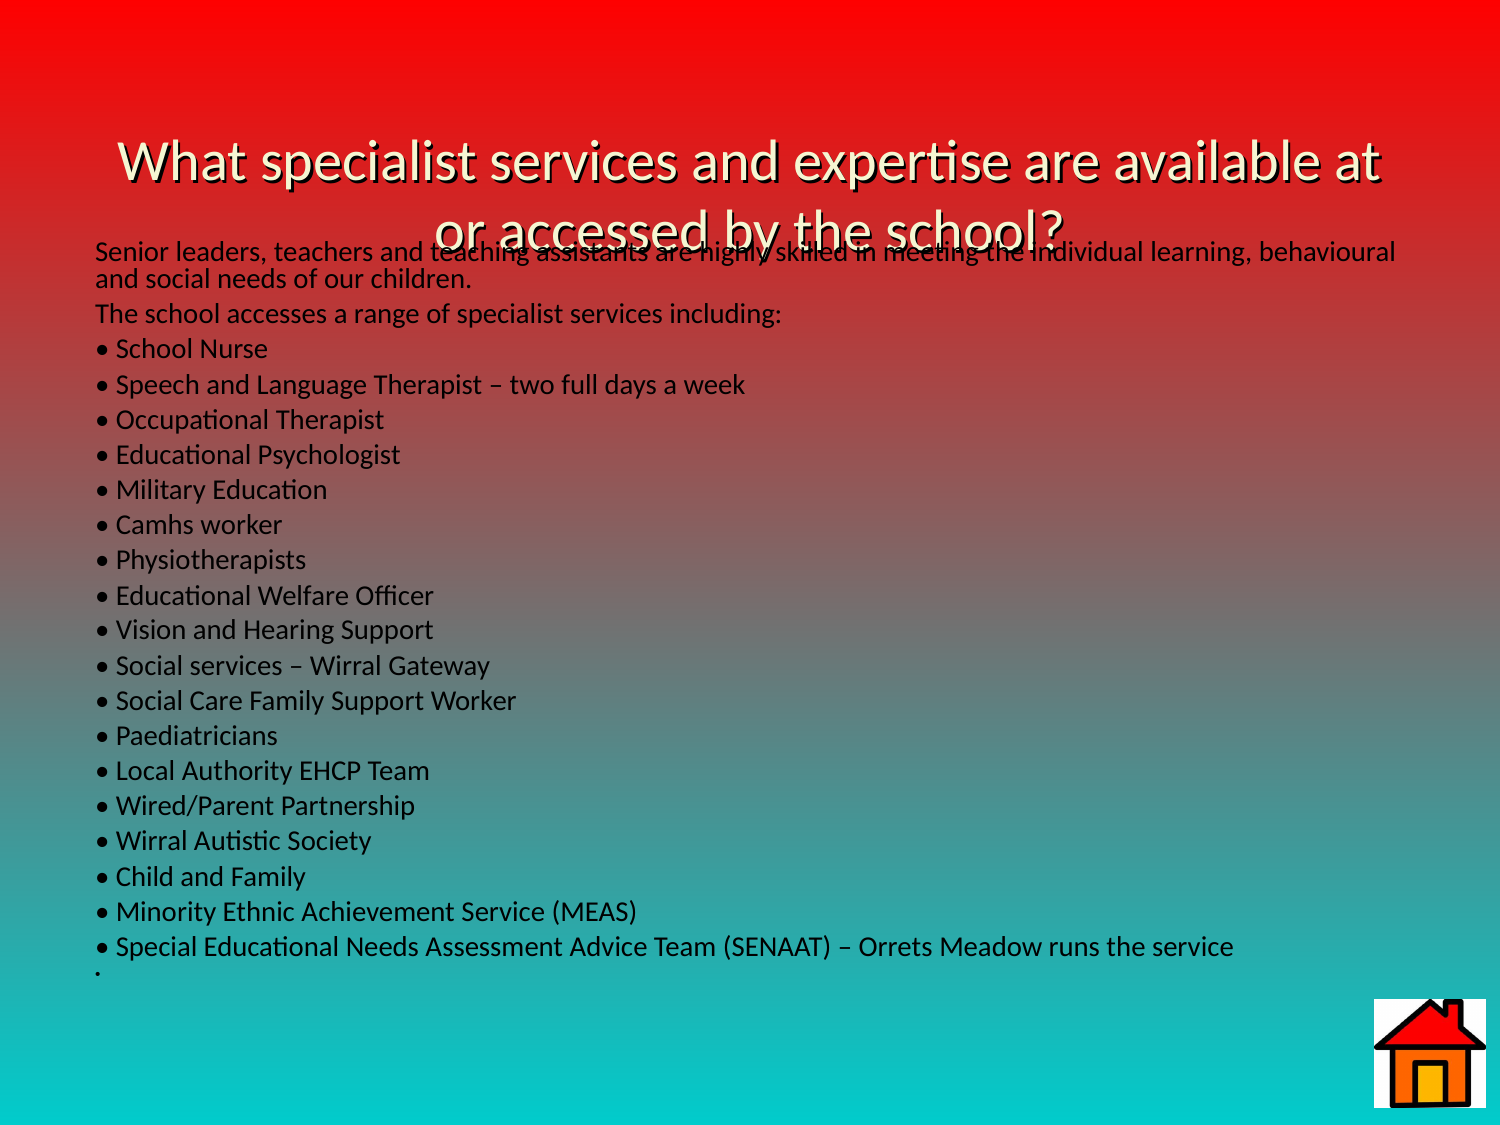

# What specialist services and expertise are available at or accessed by the school?
Senior leaders, teachers and teaching assistants are highly skilled in meeting the individual learning, behavioural and social needs of our children.
The school accesses a range of specialist services including:
• School Nurse
• Speech and Language Therapist – two full days a week
• Occupational Therapist
• Educational Psychologist
• Military Education
• Camhs worker
• Physiotherapists
• Educational Welfare Officer
• Vision and Hearing Support
• Social services – Wirral Gateway
• Social Care Family Support Worker
• Paediatricians
• Local Authority EHCP Team
• Wired/Parent Partnership
• Wirral Autistic Society
• Child and Family
• Minority Ethnic Achievement Service (MEAS)
• Special Educational Needs Assessment Advice Team (SENAAT) – Orrets Meadow runs the service